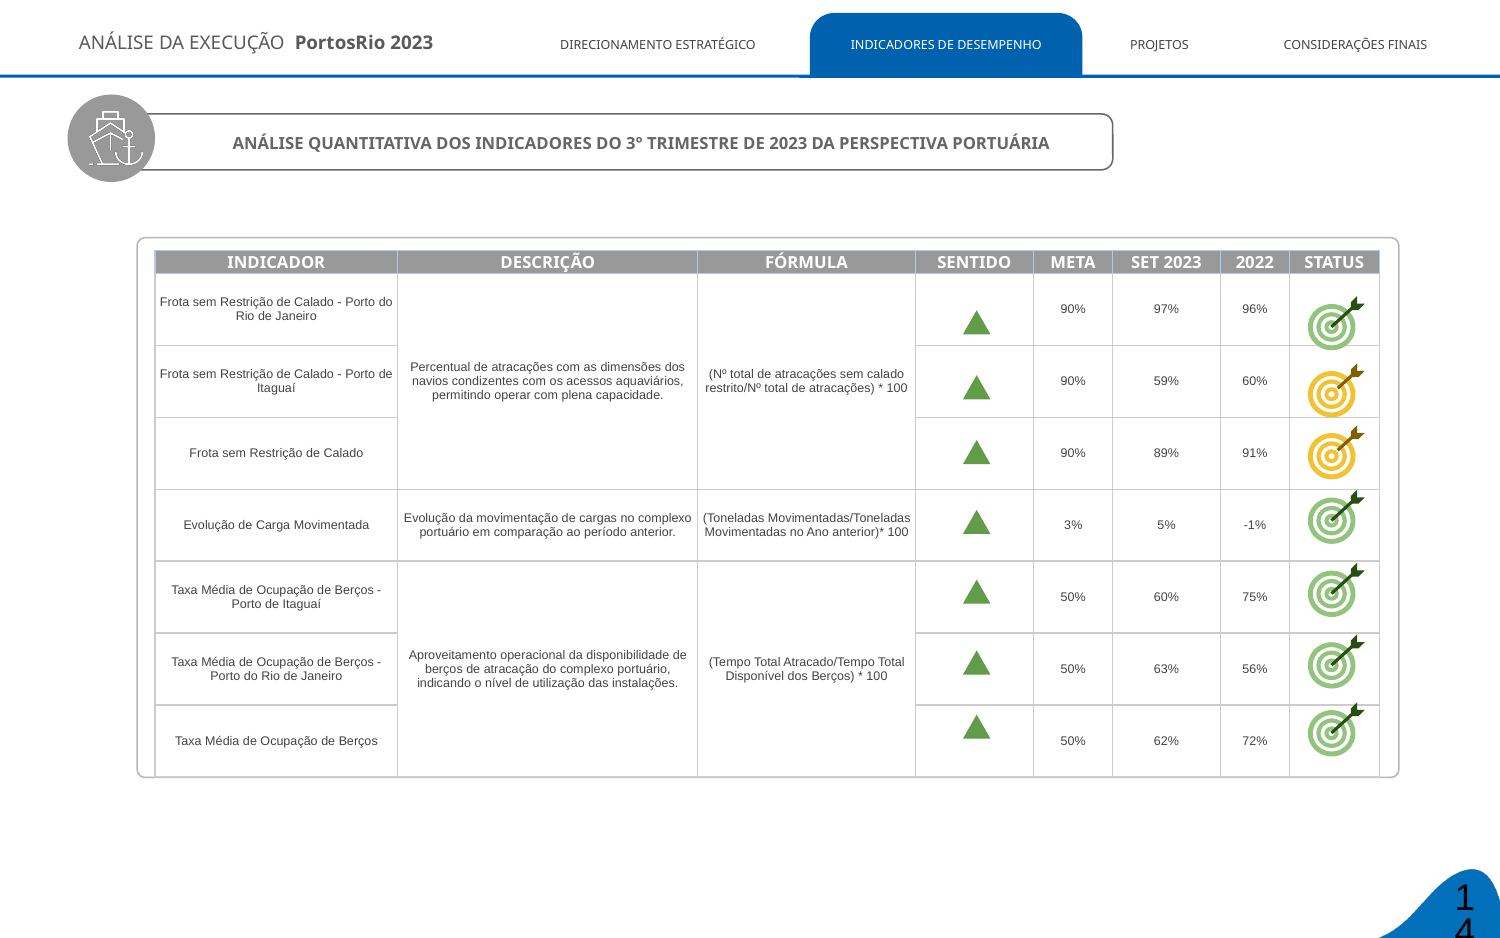

ANÁLISE DA EXECUÇÃO PortosRio 2023
DIRECIONAMENTO ESTRATÉGICO
INDICADORES DE DESEMPENHO
PROJETOS
CONSIDERAÇÕES FINAIS
ANÁLISE QUANTITATIVA DOS INDICADORES DO 3° TRIMESTRE DE 2023 DA PERSPECTIVA PORTUÁRIA
| INDICADOR | DESCRIÇÃO | FÓRMULA | SENTIDO | META | SET 2023 | 2022 | STATUS |
| --- | --- | --- | --- | --- | --- | --- | --- |
| Frota sem Restrição de Calado - Porto do Rio de Janeiro | Percentual de atracações com as dimensões dos navios condizentes com os acessos aquaviários, permitindo operar com plena capacidade. | (Nº total de atracações sem calado restrito/Nº total de atracações) \* 100 | | 90% | 97% | 96% | |
| Frota sem Restrição de Calado - Porto de Itaguaí | | | | 90% | 59% | 60% | |
| Frota sem Restrição de Calado | | | | 90% | 89% | 91% | |
| Evolução de Carga Movimentada | Evolução da movimentação de cargas no complexo portuário em comparação ao período anterior. | (Toneladas Movimentadas/Toneladas Movimentadas no Ano anterior)\* 100 | | 3% | 5% | -1% | |
| Taxa Média de Ocupação de Berços - Porto de Itaguaí | Aproveitamento operacional da disponibilidade de berços de atracação do complexo portuário, indicando o nível de utilização das instalações. | (Tempo Total Atracado/Tempo Total Disponível dos Berços) \* 100 | | 50% | 60% | 75% | |
| Taxa Média de Ocupação de Berços - Porto do Rio de Janeiro | | | | 50% | 63% | 56% | |
| Taxa Média de Ocupação de Berços | | | | 50% | 62% | 72% | |